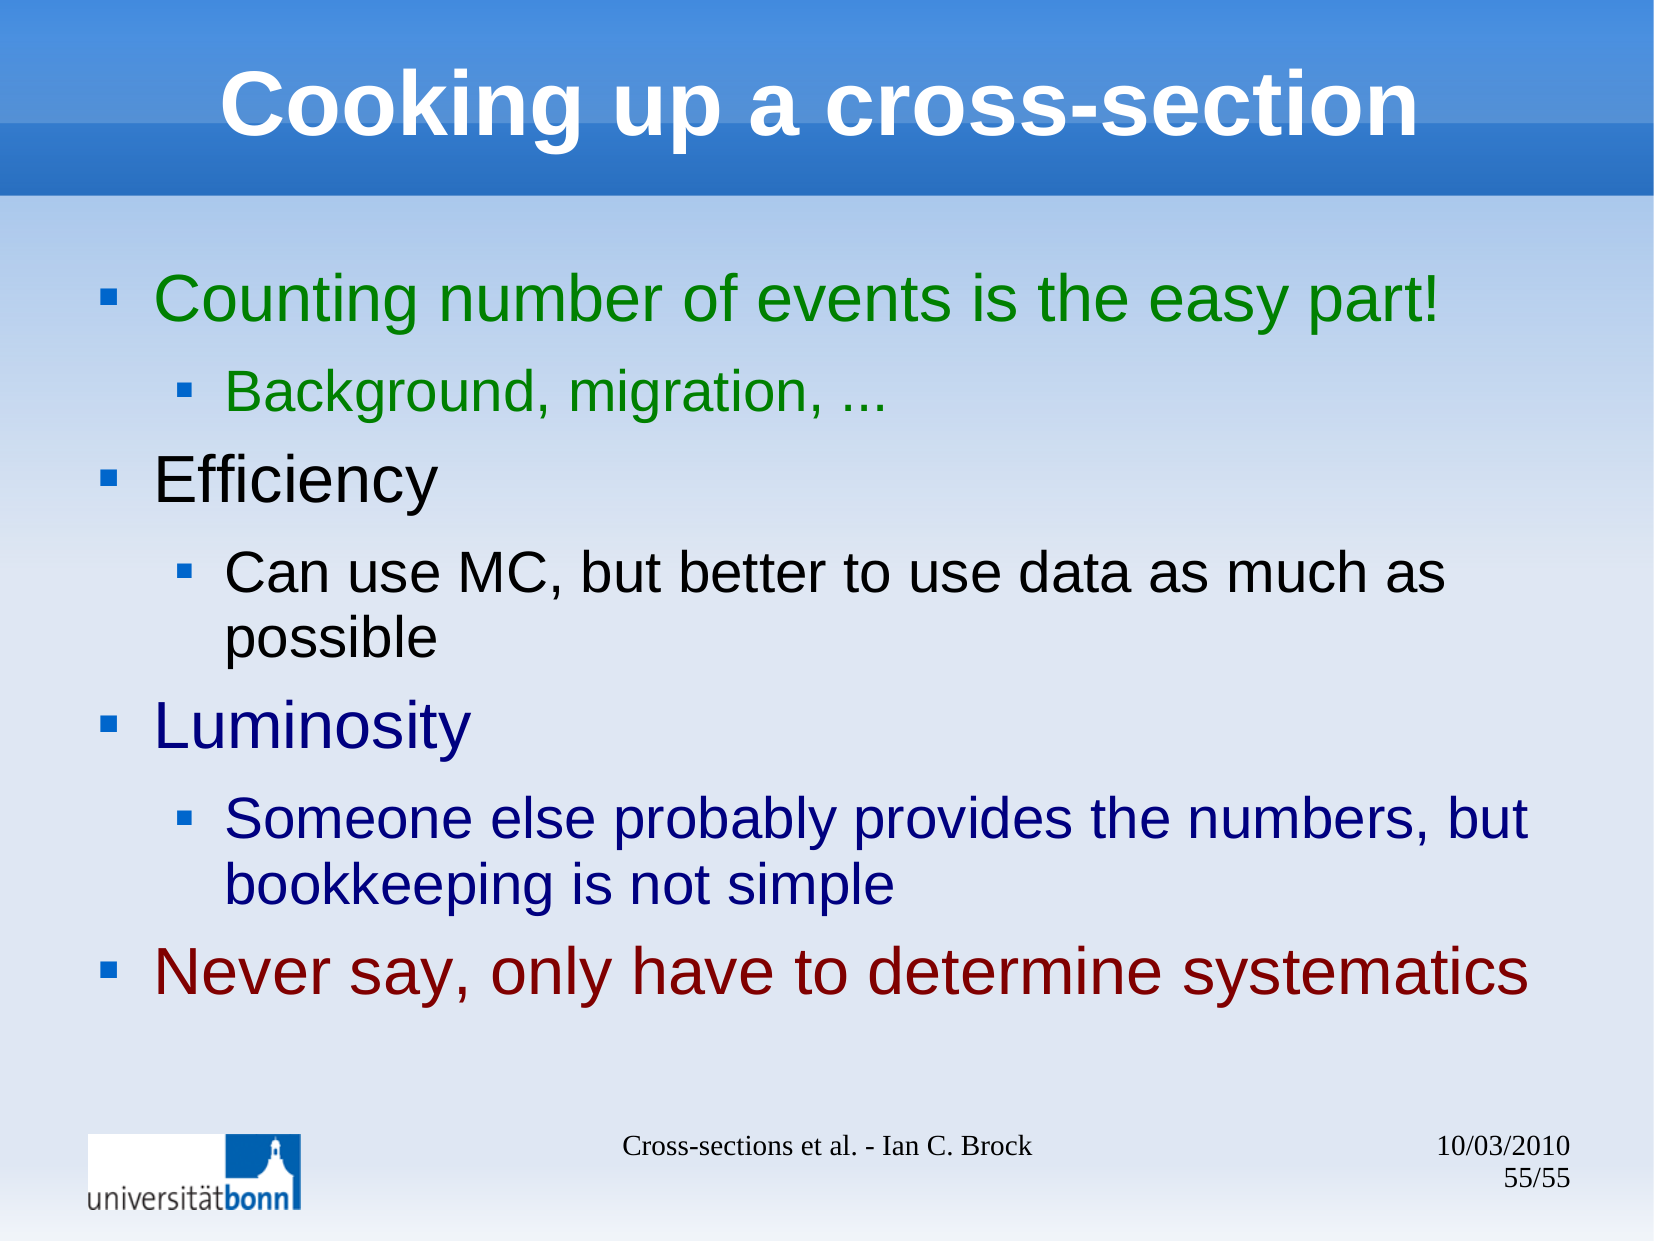

# Cooking up a cross-section
Counting number of events is the easy part!
Background, migration, ...
Efficiency
Can use MC, but better to use data as much as possible
Luminosity
Someone else probably provides the numbers, but bookkeeping is not simple
Never say, only have to determine systematics
Cross-sections et al. - Ian C. Brock
55